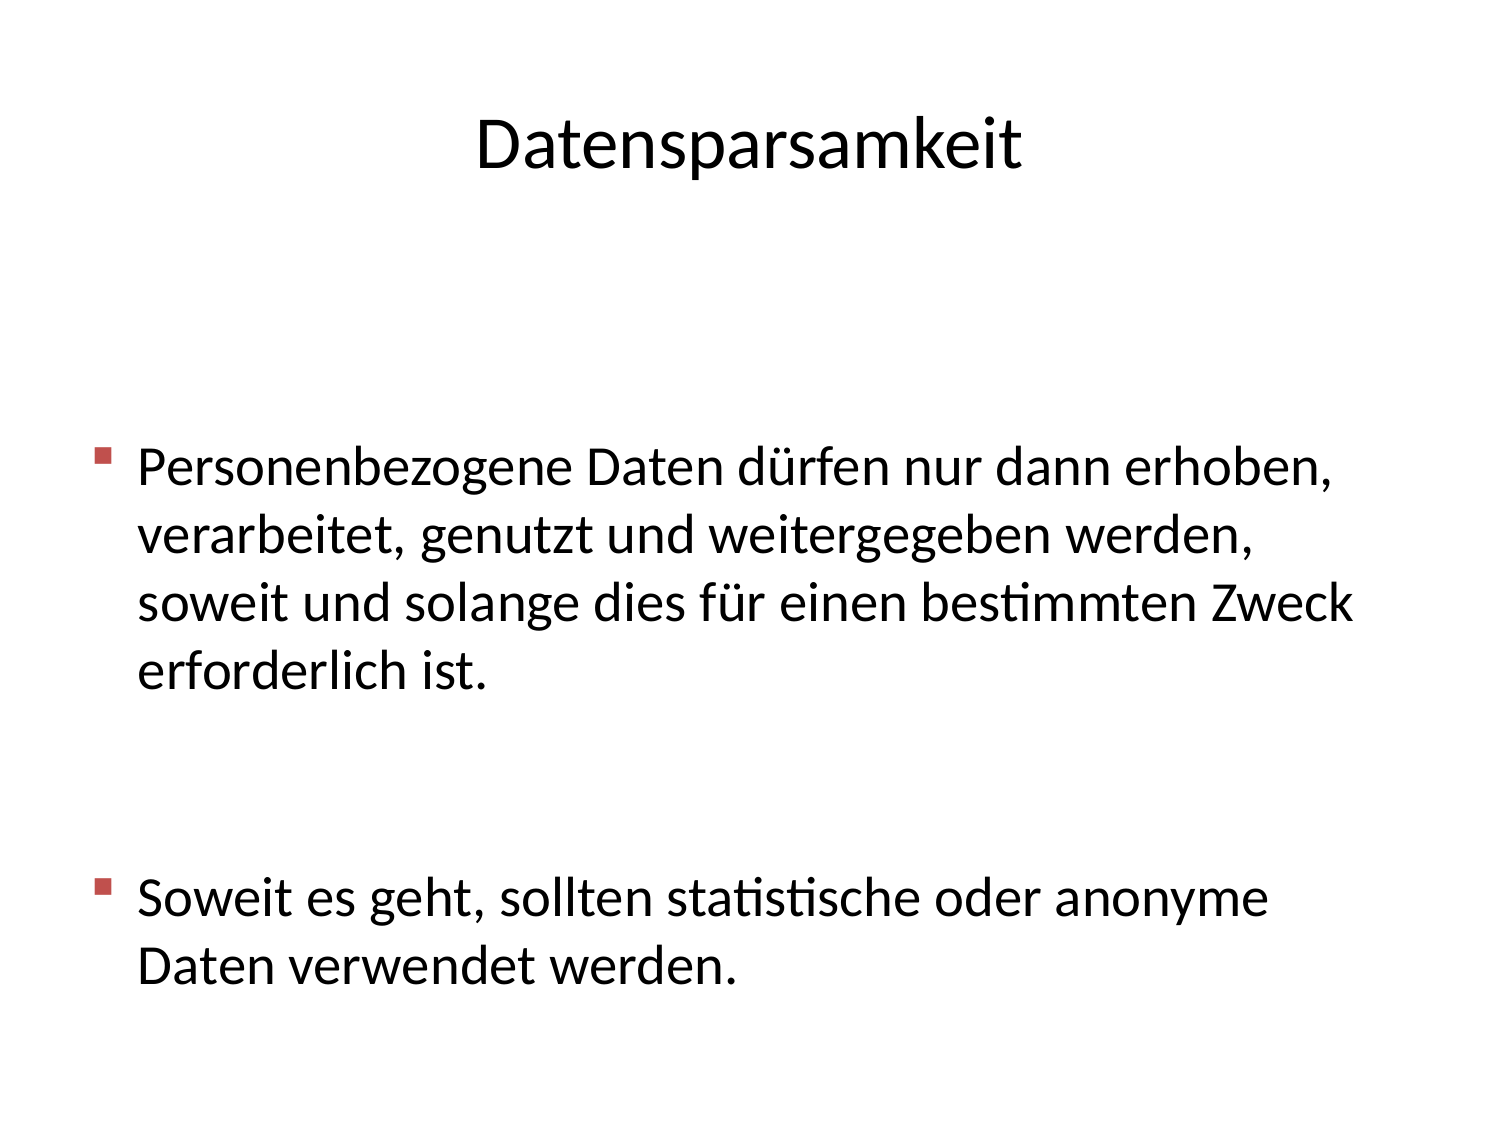

# Datensparsamkeit
Personenbezogene Daten dürfen nur dann erhoben, verarbeitet, genutzt und weitergegeben werden, soweit und solange dies für einen bestimmten Zweck erforderlich ist.
Soweit es geht, sollten statistische oder anonyme Daten verwendet werden.